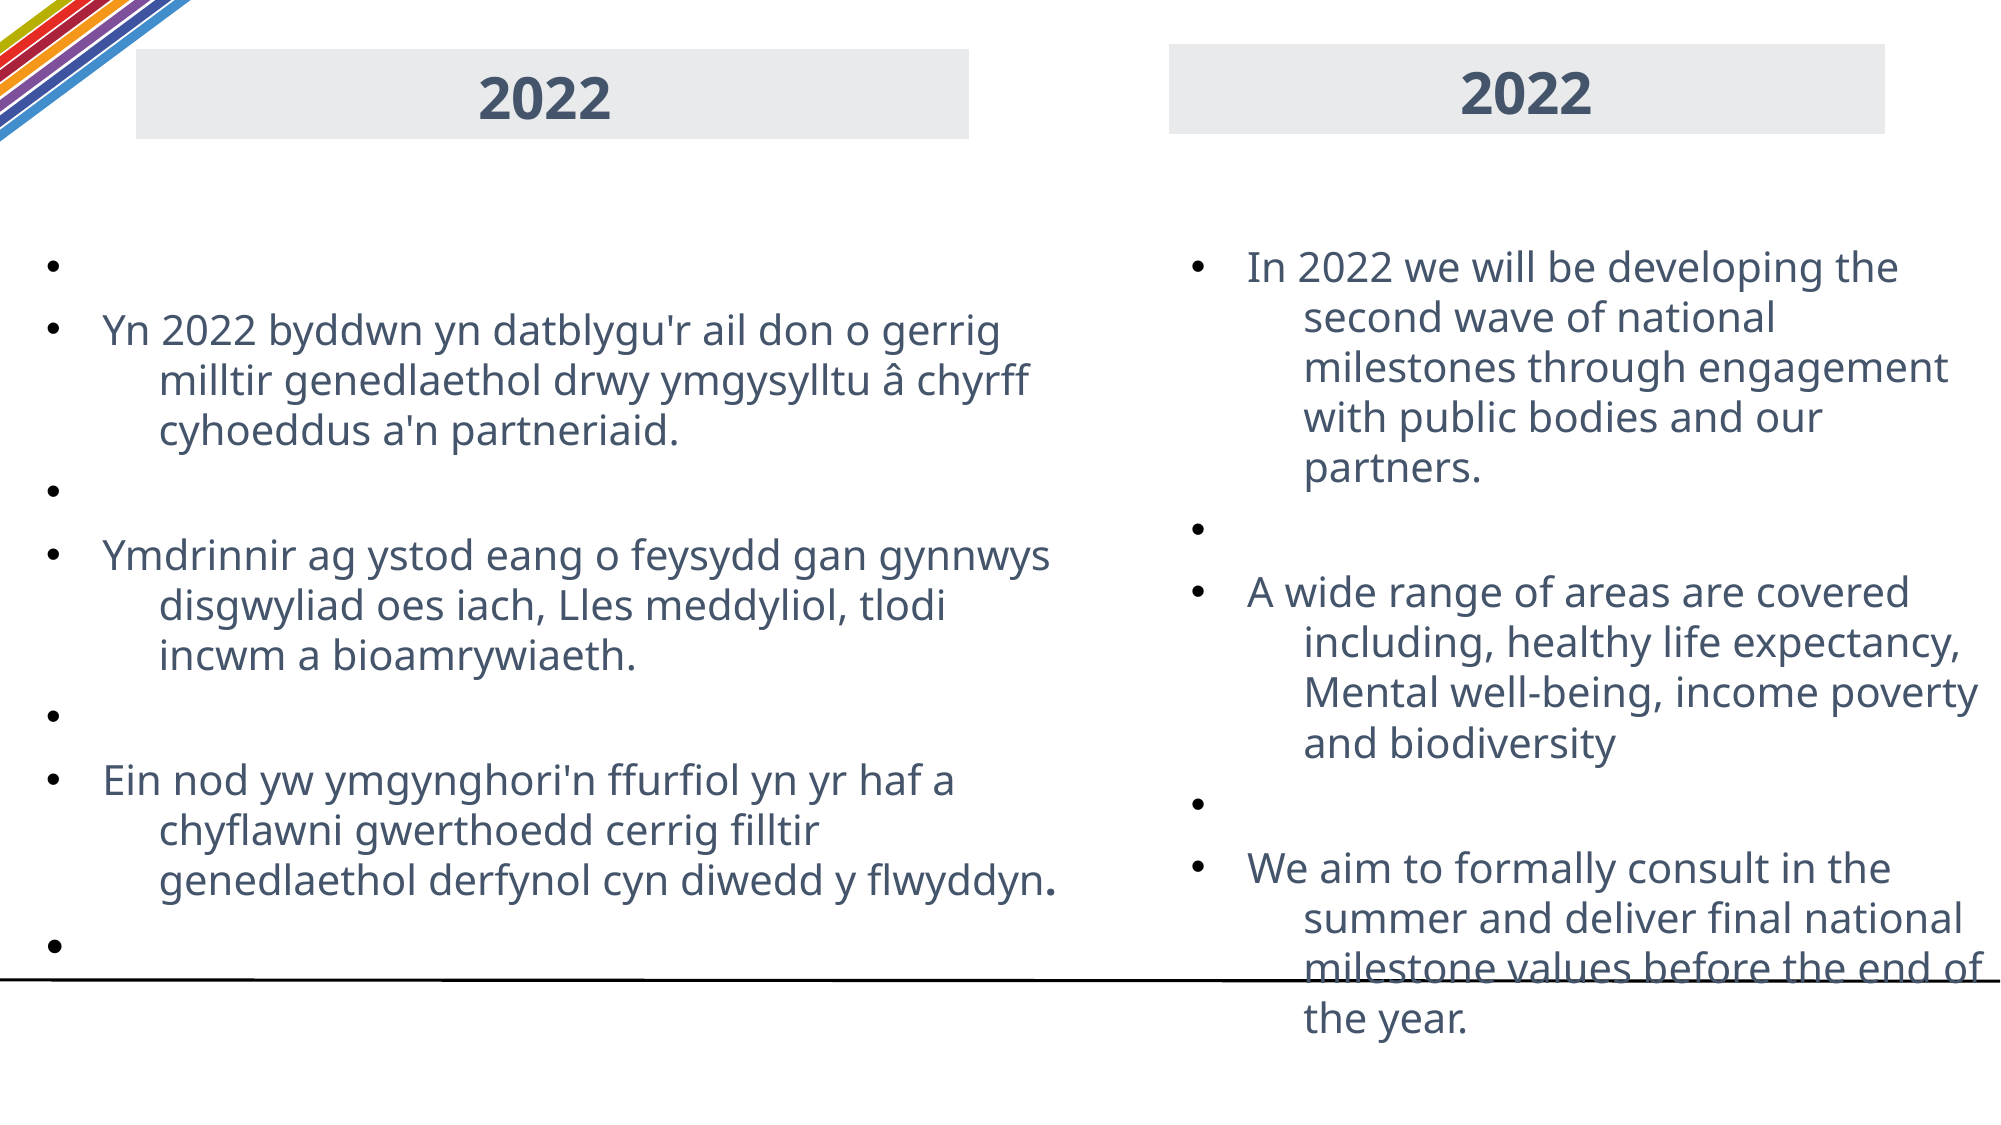

2022
2022
Yn 2022 byddwn yn datblygu'r ail don o gerrig milltir genedlaethol drwy ymgysylltu â chyrff cyhoeddus a'n partneriaid.
Ymdrinnir ag ystod eang o feysydd gan gynnwys disgwyliad oes iach, Lles meddyliol, tlodi incwm a bioamrywiaeth.
Ein nod yw ymgynghori'n ffurfiol yn yr haf a chyflawni gwerthoedd cerrig filltir genedlaethol derfynol cyn diwedd y flwyddyn.
In 2022 we will be developing the second wave of national milestones through engagement with public bodies and our partners.
A wide range of areas are covered including, healthy life expectancy, Mental well-being, income poverty and biodiversity
We aim to formally consult in the summer and deliver final national milestone values before the end of the year.